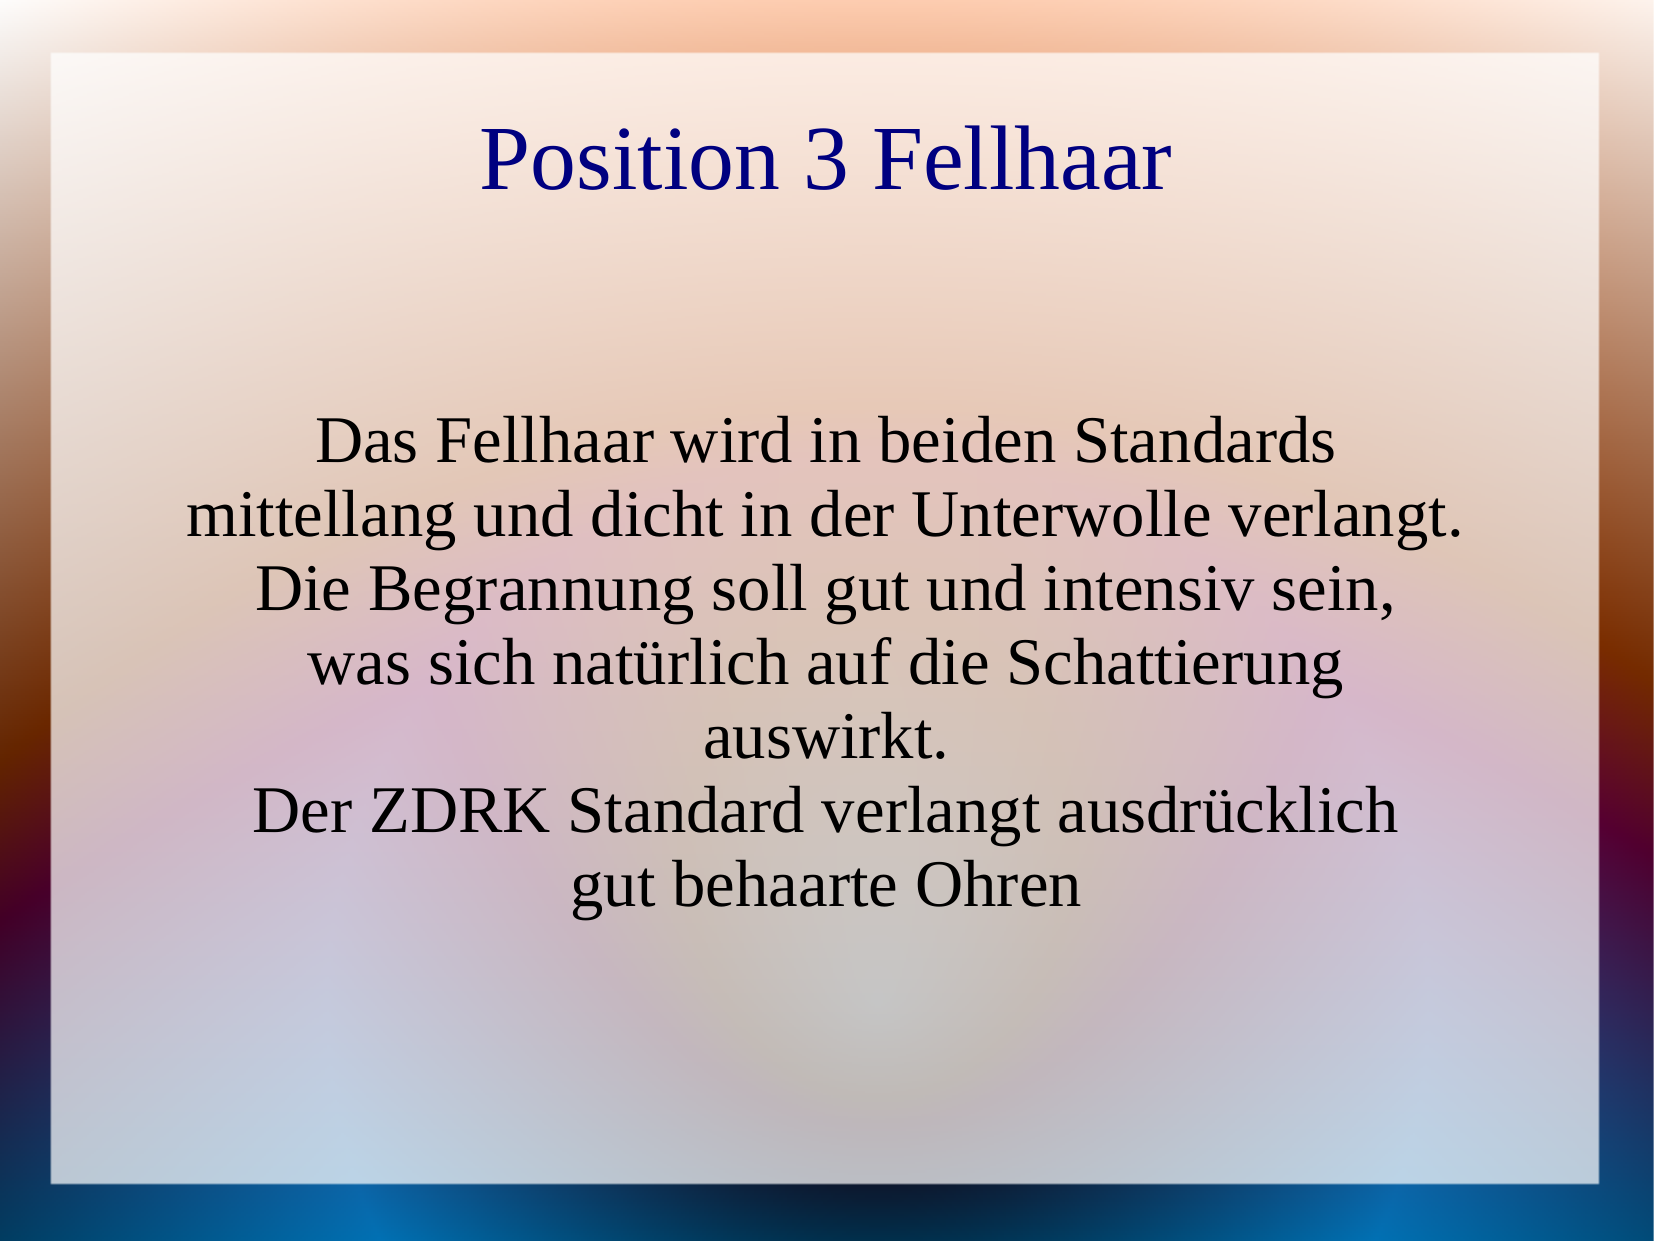

# Position 3 Fellhaar
Das Fellhaar wird in beiden Standards
mittellang und dicht in der Unterwolle verlangt.
Die Begrannung soll gut und intensiv sein,
was sich natürlich auf die Schattierung
auswirkt.
Der ZDRK Standard verlangt ausdrücklich
gut behaarte Ohren